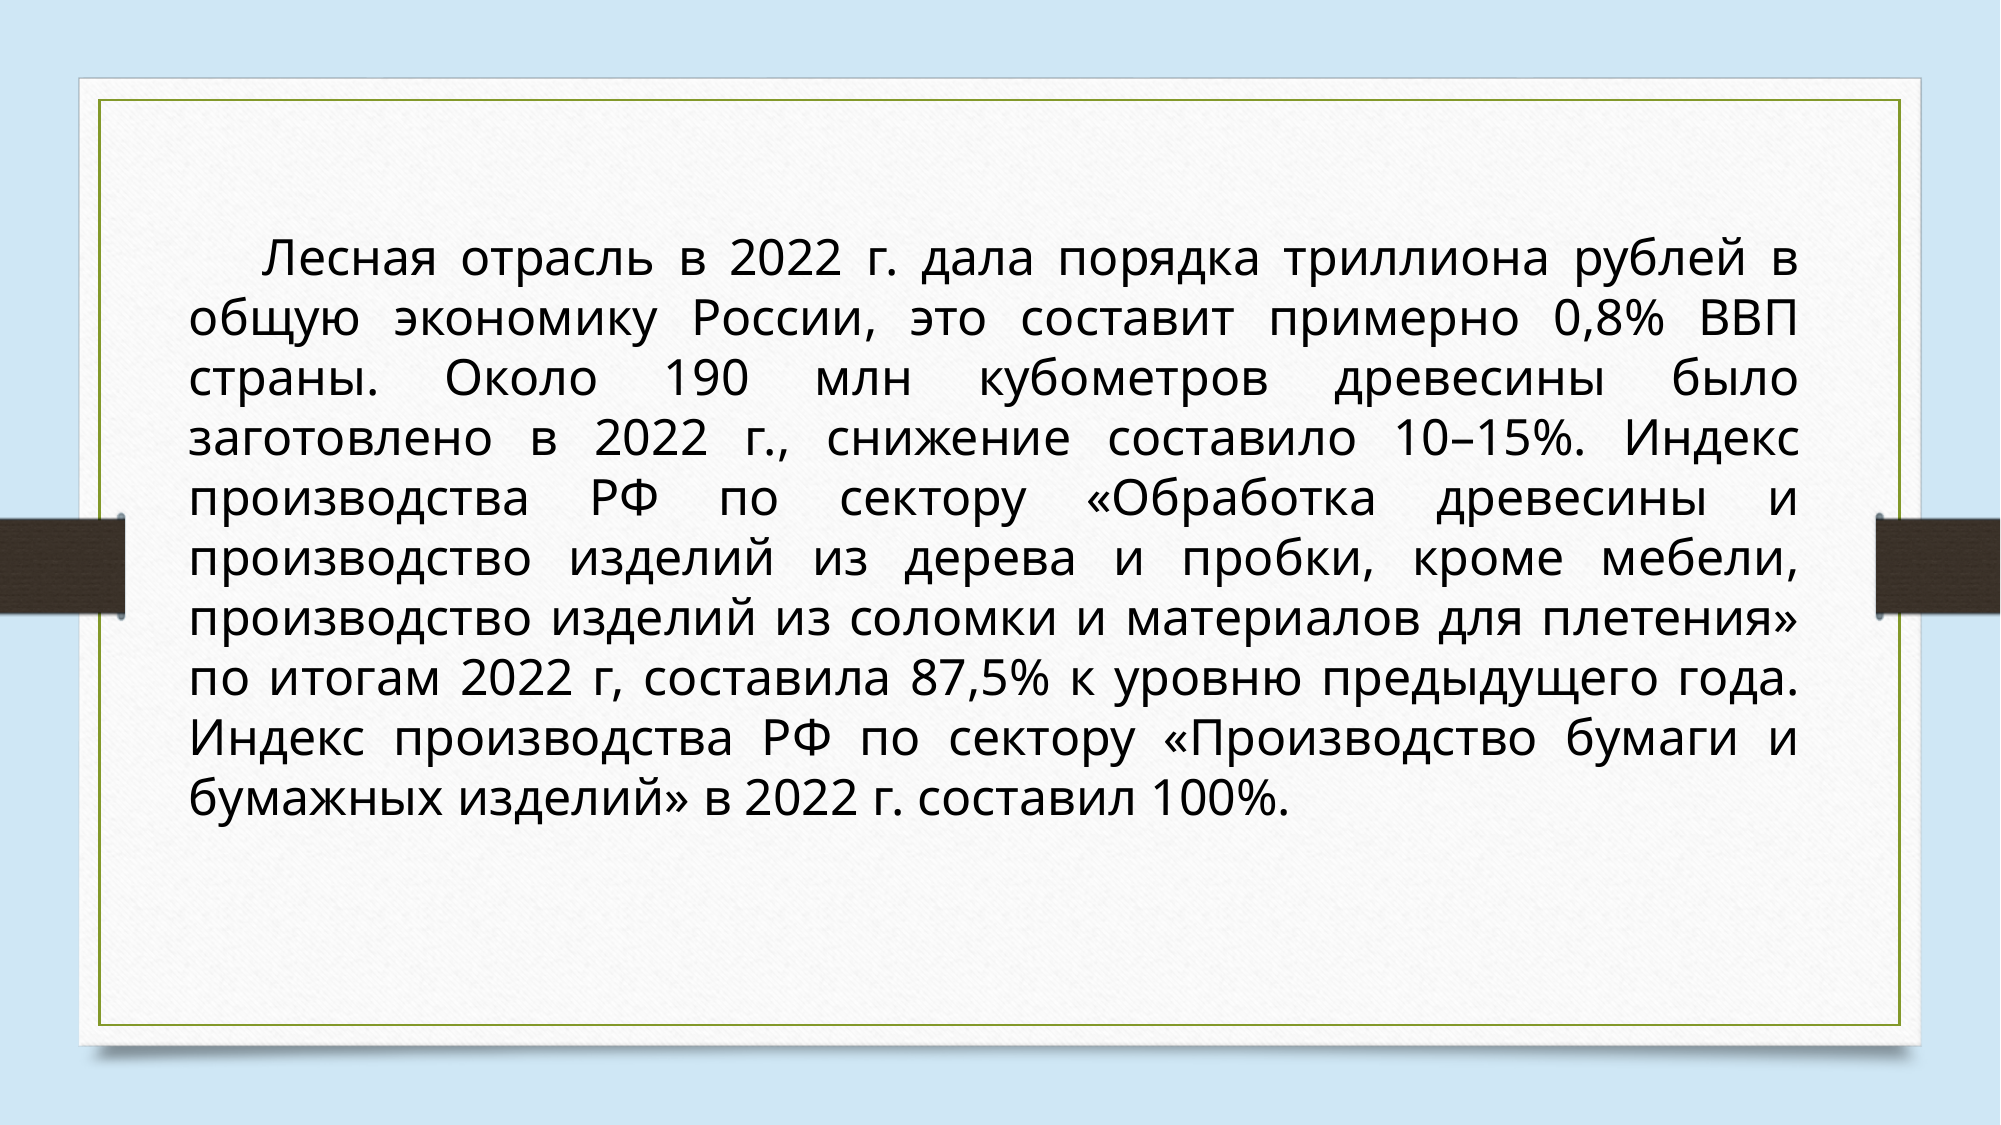

Лесная отрасль в 2022 г. дала порядка триллиона рублей в общую экономику России, это составит примерно 0,8% ВВП страны. Около 190 млн кубометров древесины было заготовлено в 2022 г., снижение составило 10–15%. Индекс производства РФ по сектору «Обработка древесины и производство изделий из дерева и пробки, кроме мебели, производство изделий из соломки и материалов для плетения» по итогам 2022 г, составила 87,5% к уровню предыдущего года. Индекс производства РФ по сектору «Производство бумаги и бумажных изделий» в 2022 г. составил 100%.